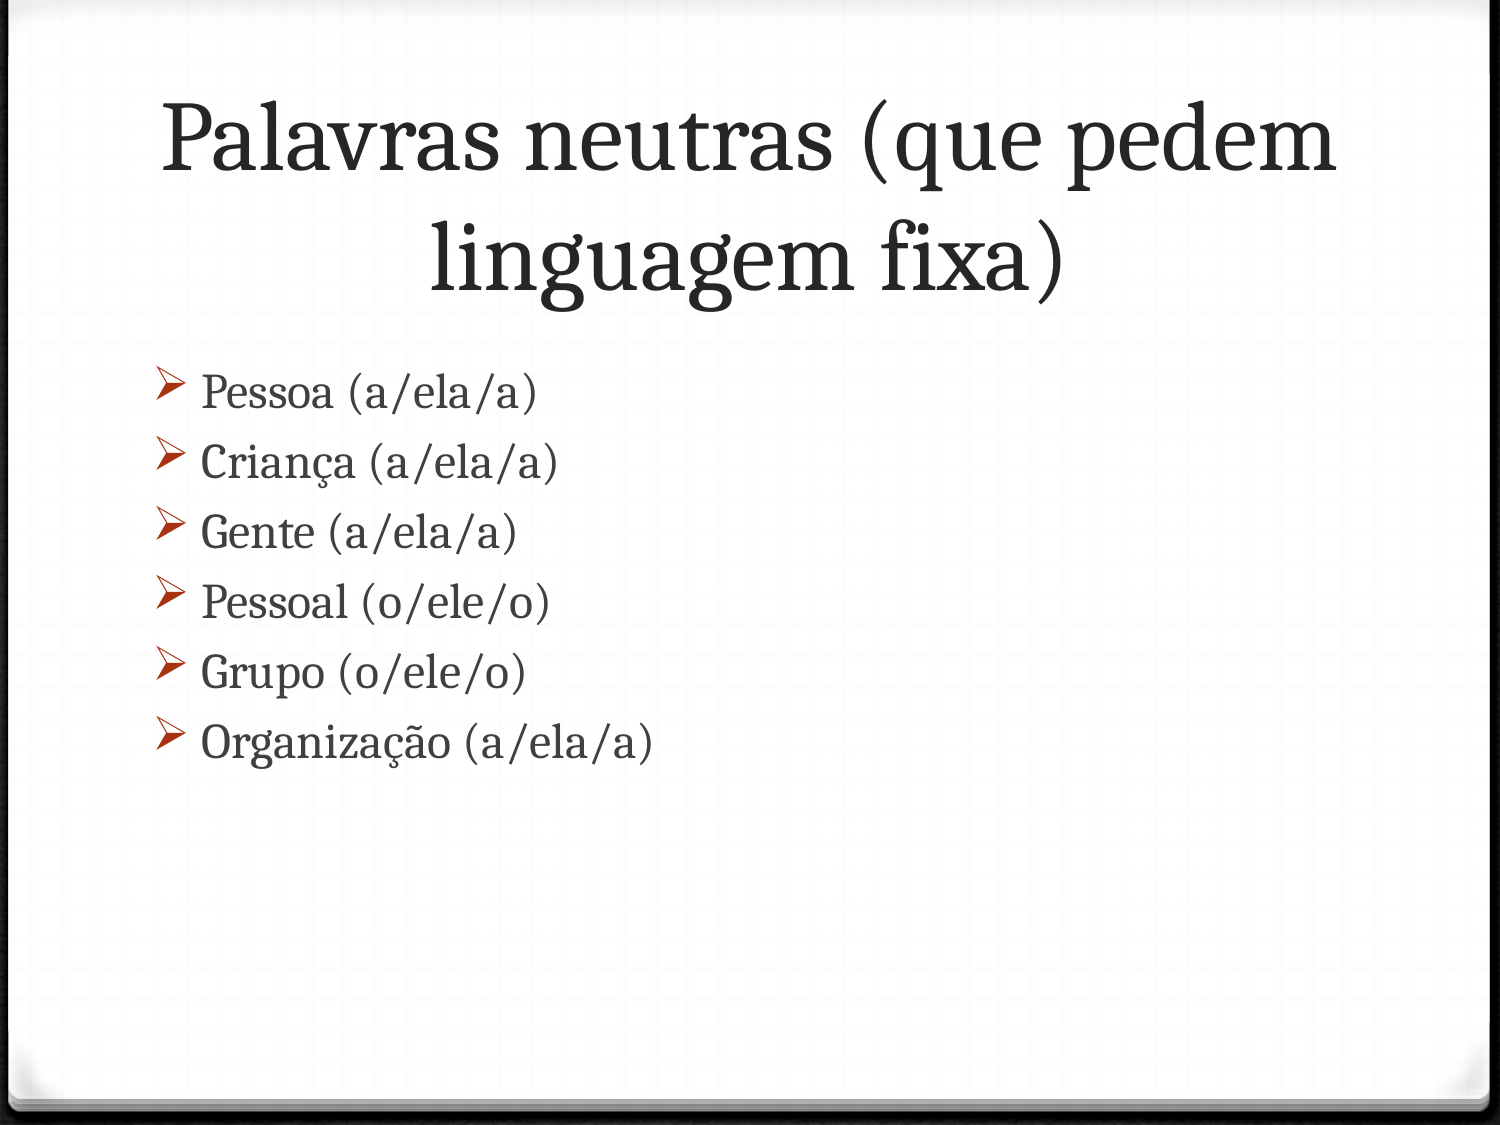

# Palavras neutras (que pedem linguagem fixa)
 Pessoa (a/ela/a)
 Criança (a/ela/a)
 Gente (a/ela/a)
 Pessoal (o/ele/o)
 Grupo (o/ele/o)
 Organização (a/ela/a)